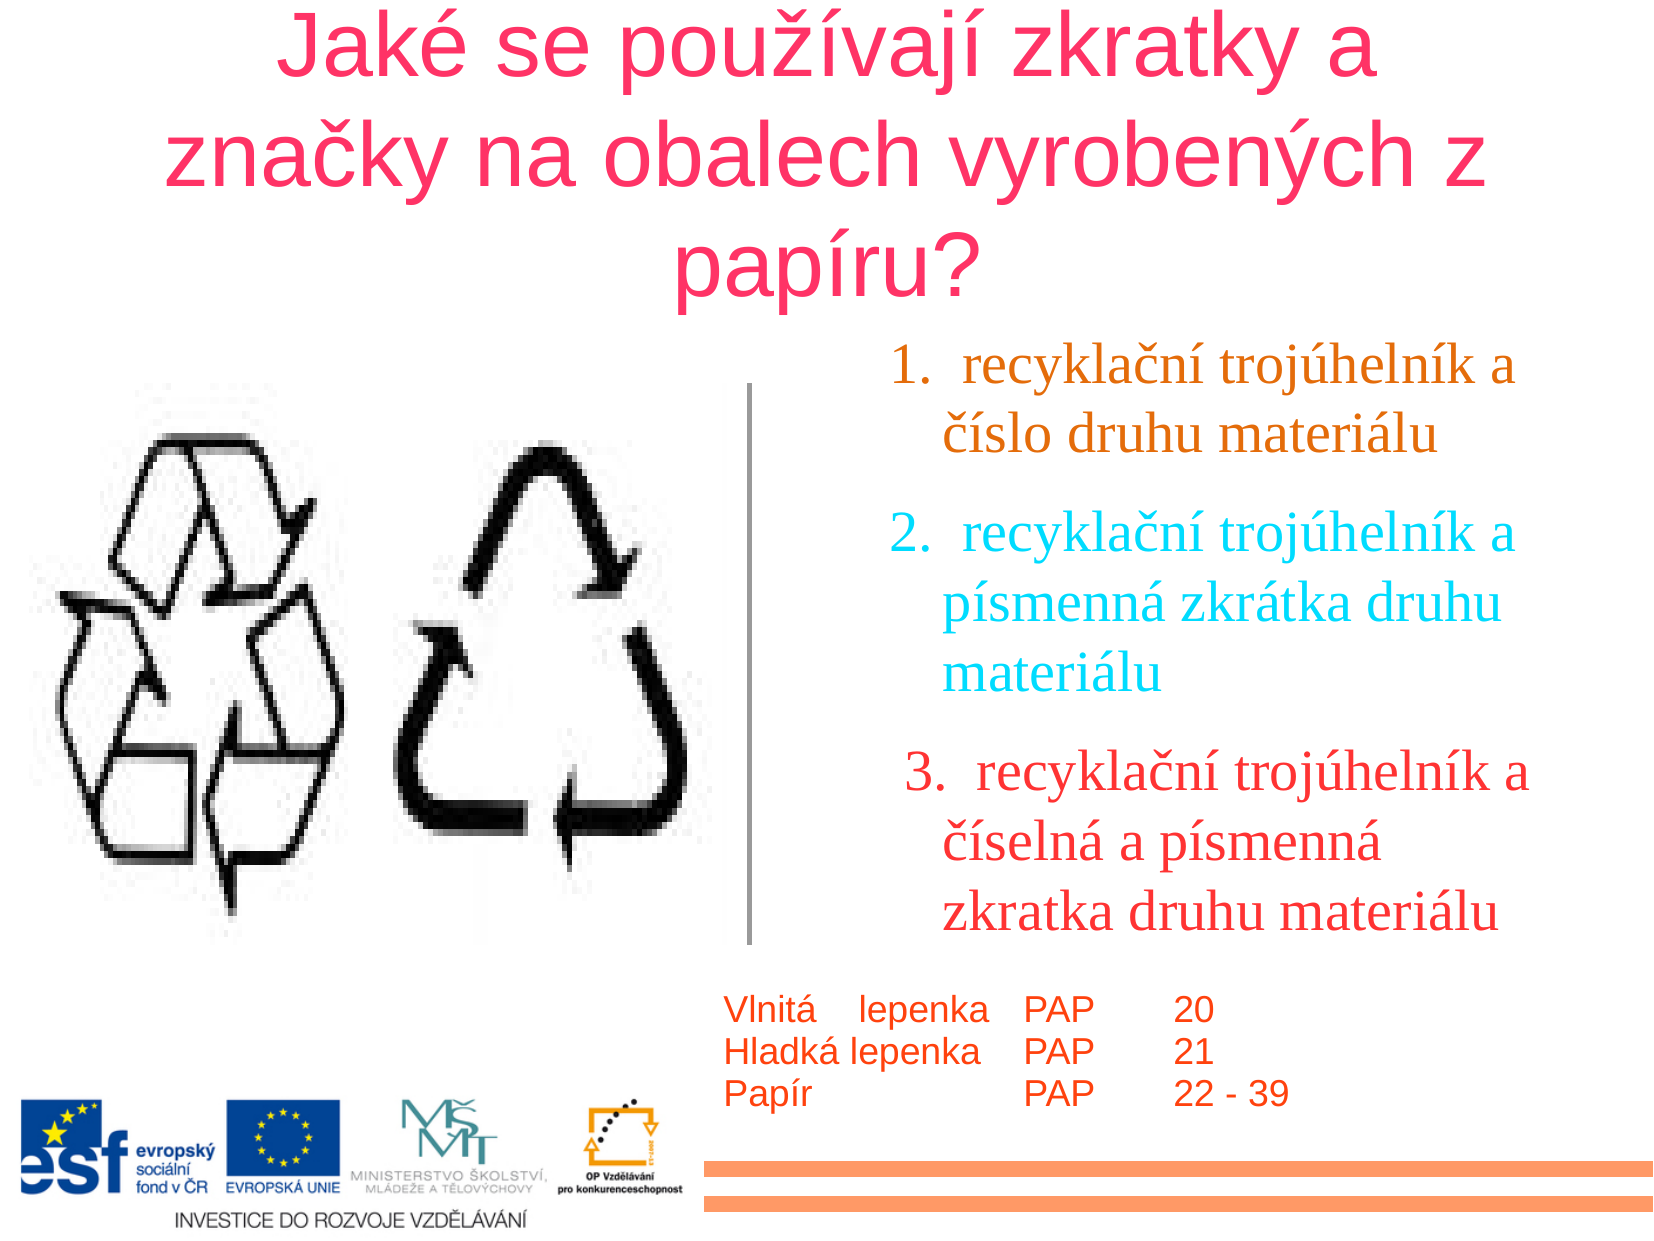

# Jaké se používají zkratky a značky na obalech vyrobených z papíru?
1.  recyklační trojúhelník a číslo druhu materiálu
2.  recyklační trojúhelník a písmenná zkrátka druhu materiálu
 3.  recyklační trojúhelník a číselná a písmenná zkratka druhu materiálu
Vlnitá lepenka 	PAP 	20
Hladká lepenka 	PAP 	21
Papír 	PAP 	22 - 39